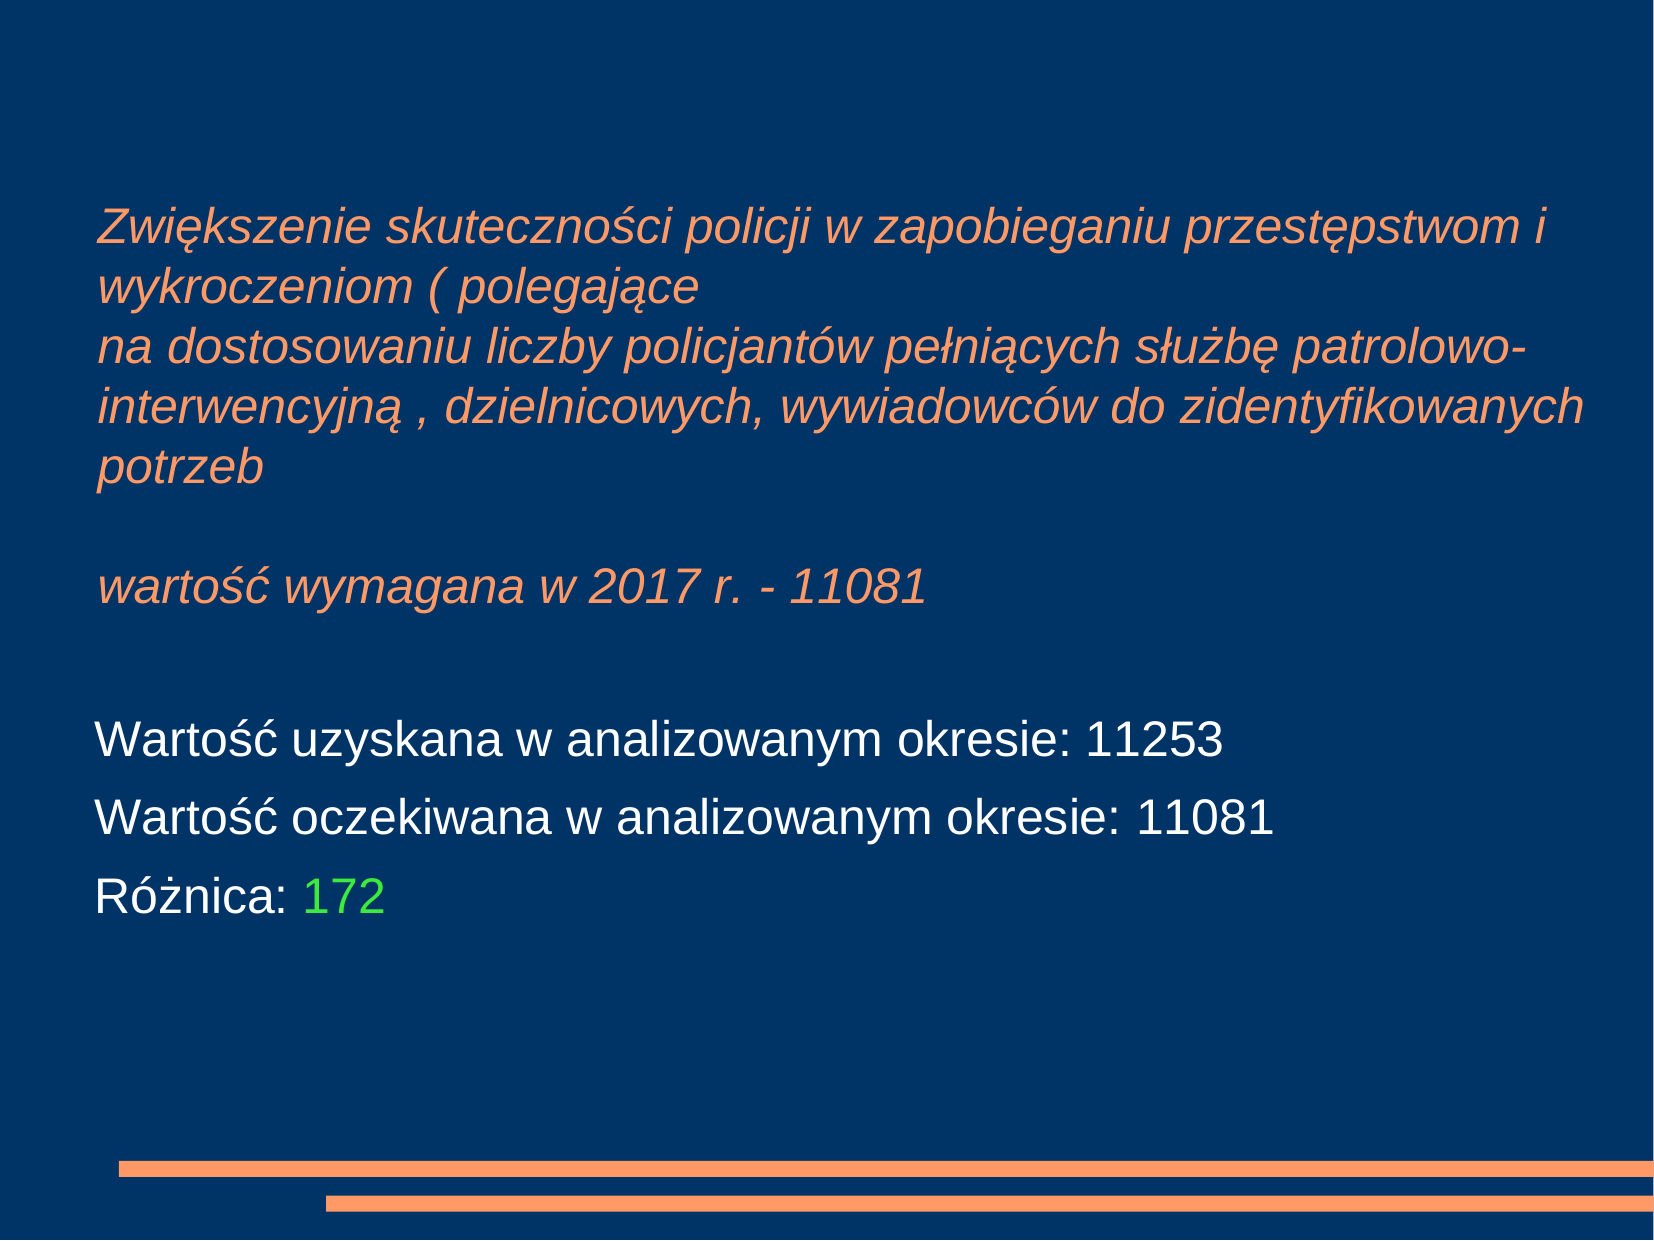

# Zwiększenie skuteczności policji w zapobieganiu przestępstwom i wykroczeniom ( polegające na dostosowaniu liczby policjantów pełniących służbę patrolowo- interwencyjną , dzielnicowych, wywiadowców do zidentyfikowanych potrzeb wartość wymagana w 2017 r. - 11081
Wartość uzyskana w analizowanym okresie: 11253
Wartość oczekiwana w analizowanym okresie: 11081
Różnica: 172